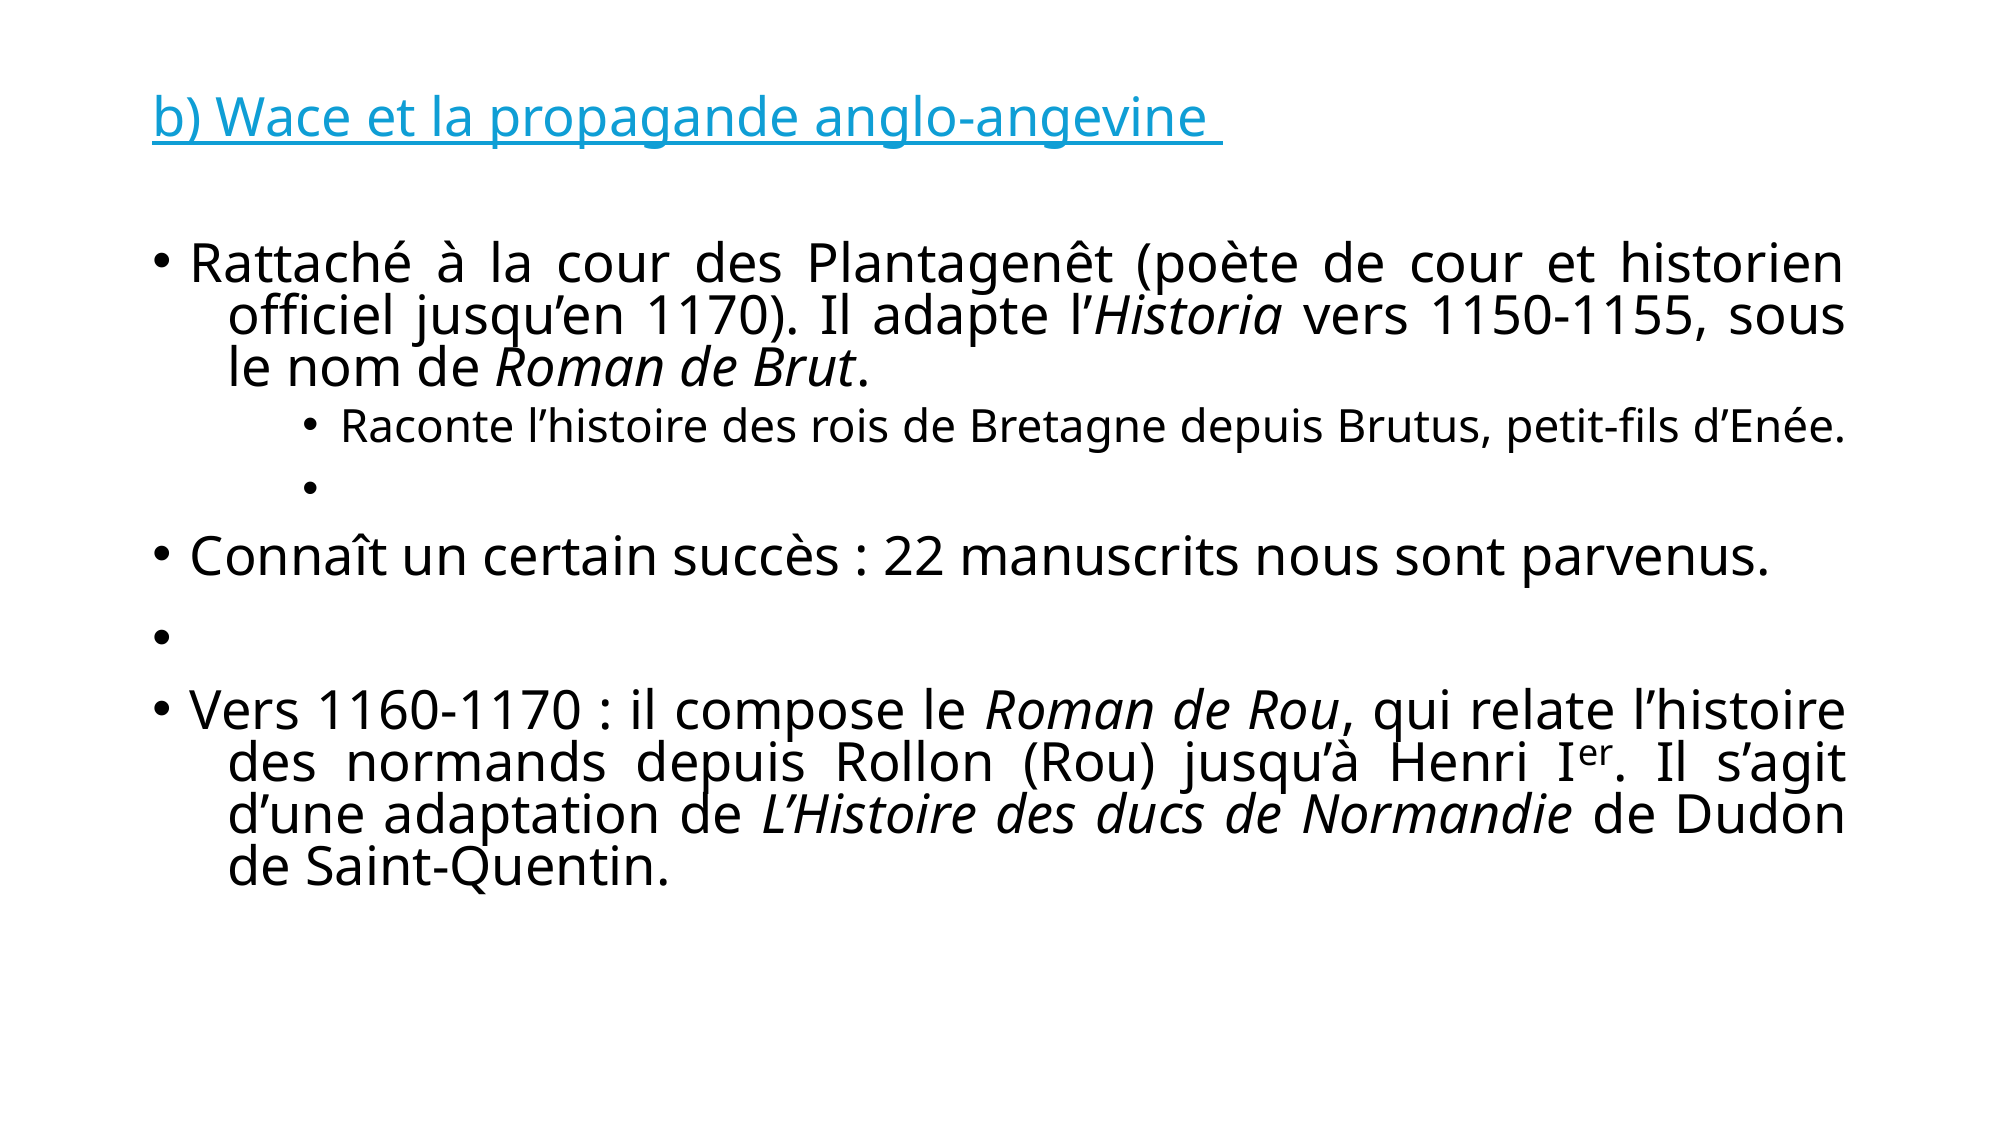

# b) Wace et la propagande anglo-angevine
Rattaché à la cour des Plantagenêt (poète de cour et historien officiel jusqu’en 1170). Il adapte l’Historia vers 1150-1155, sous le nom de Roman de Brut.
Raconte l’histoire des rois de Bretagne depuis Brutus, petit-fils d’Enée.
Connaît un certain succès : 22 manuscrits nous sont parvenus.
Vers 1160-1170 : il compose le Roman de Rou, qui relate l’histoire des normands depuis Rollon (Rou) jusqu’à Henri Ier. Il s’agit d’une adaptation de L’Histoire des ducs de Normandie de Dudon de Saint-Quentin.